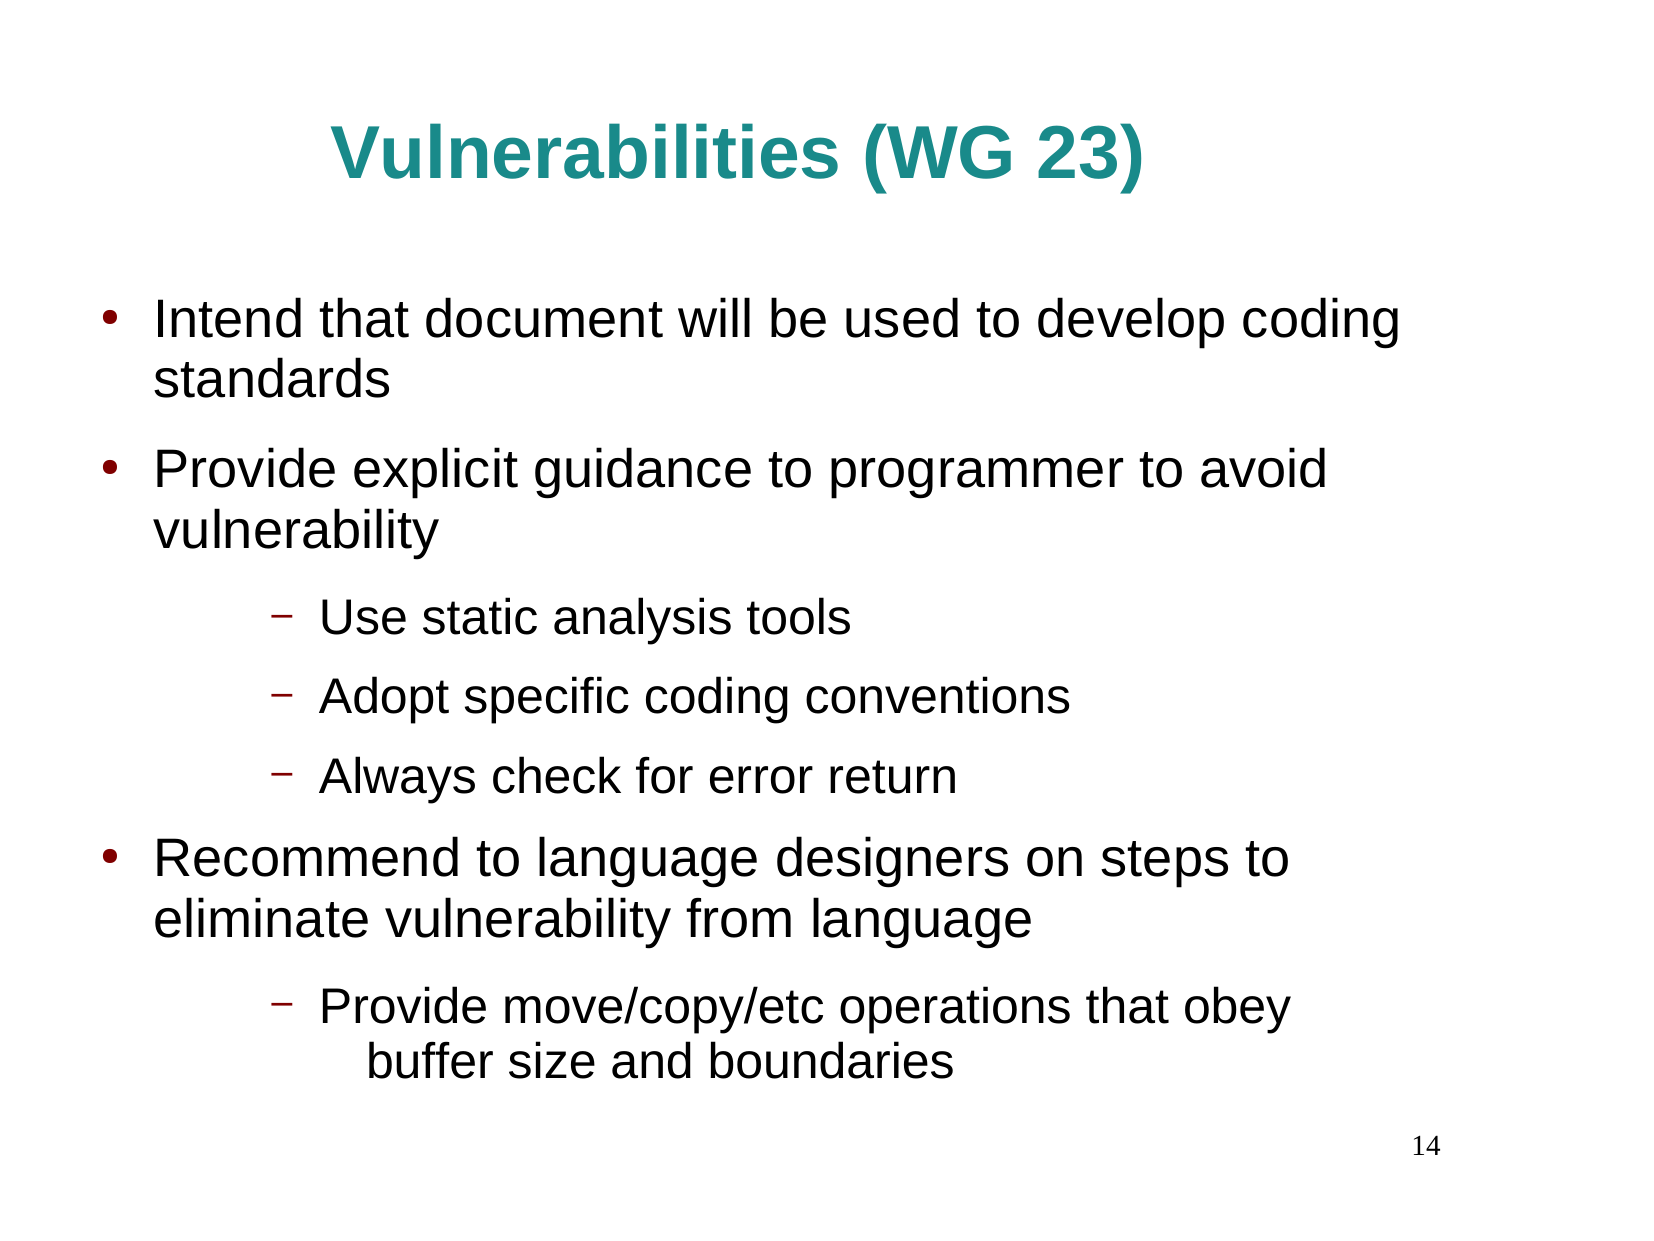

# Vulnerabilities (WG 23)
Intend that document will be used to develop coding standards
Provide explicit guidance to programmer to avoid vulnerability
Use static analysis tools
Adopt specific coding conventions
Always check for error return
Recommend to language designers on steps to eliminate vulnerability from language
Provide move/copy/etc operations that obey buffer size and boundaries
14